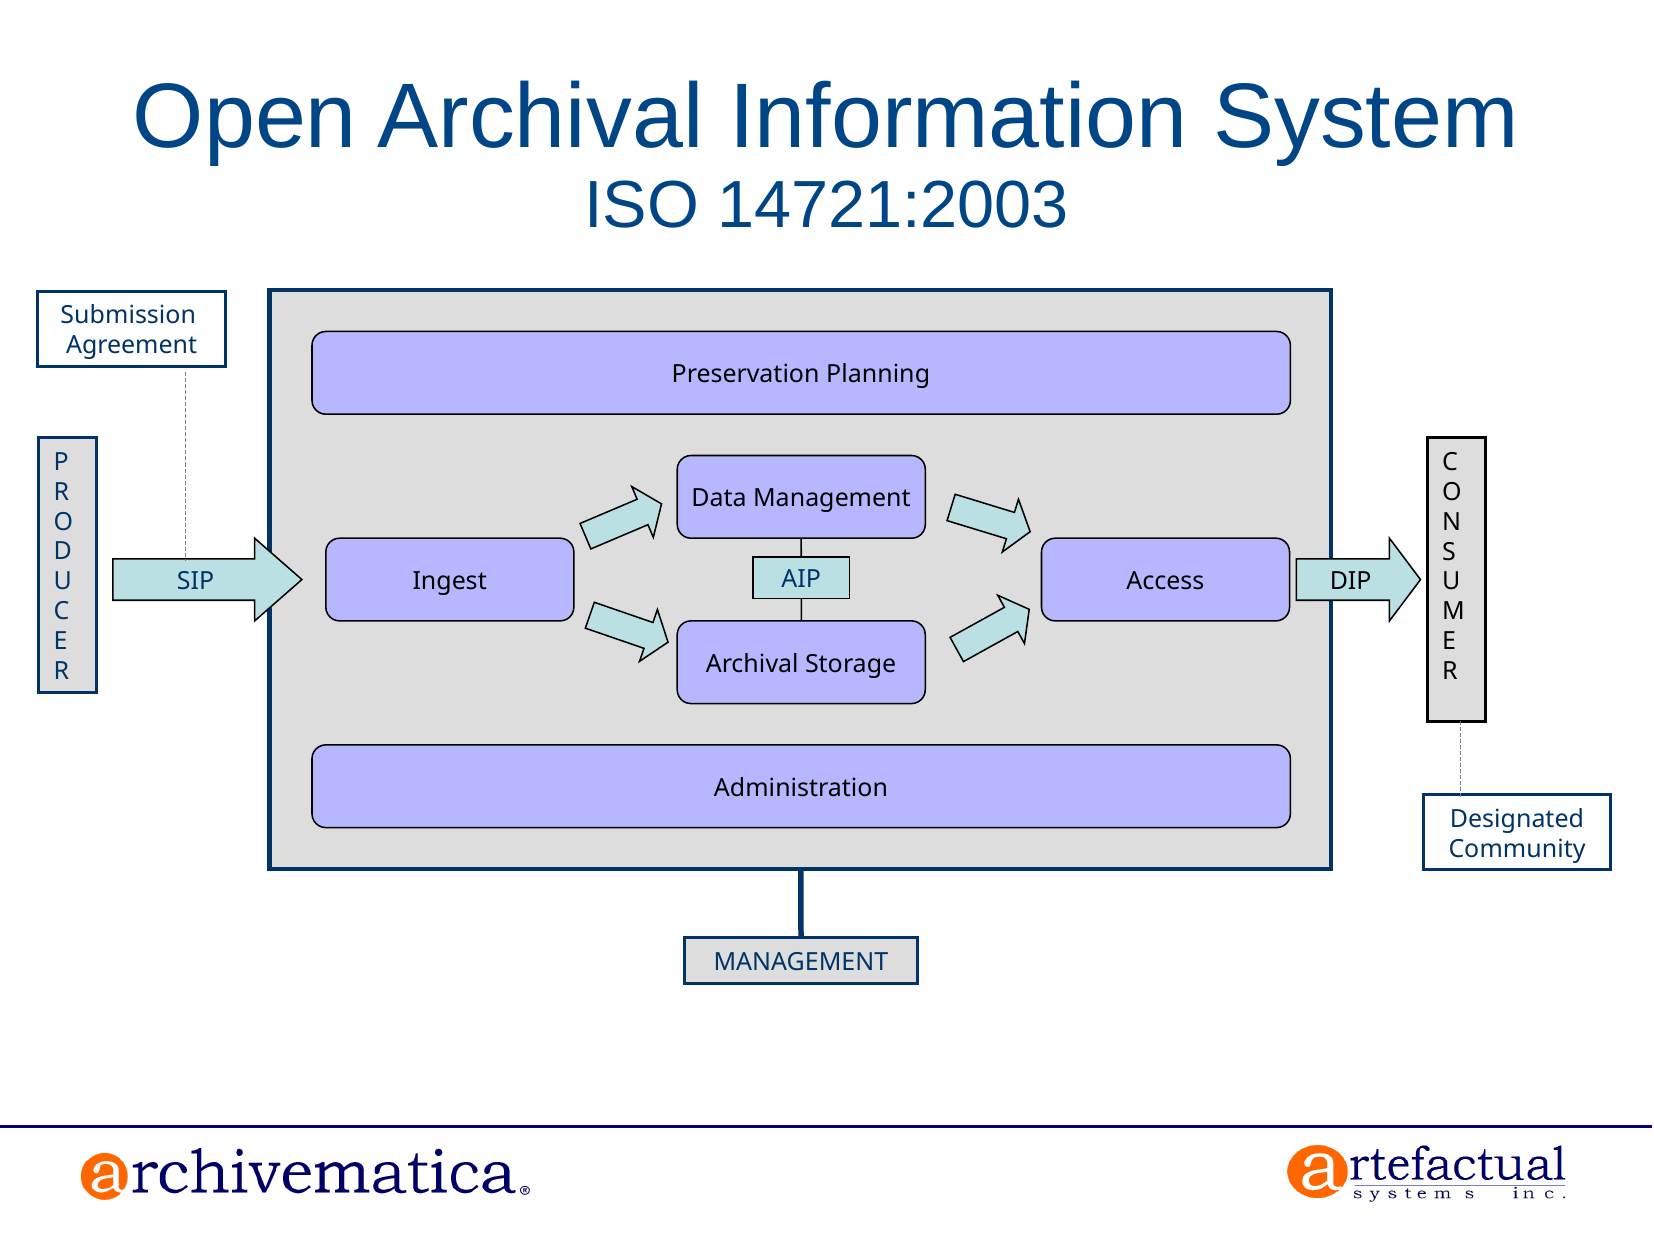

# Open Archival Information System ISO 14721:2003
Submission
Agreement
Preservation Planning
PRODUCER
CONSUMER
Data Management
Ingest
Access
SIP
DIP
AIP
Archival Storage
Administration
Designated
Community
MANAGEMENT